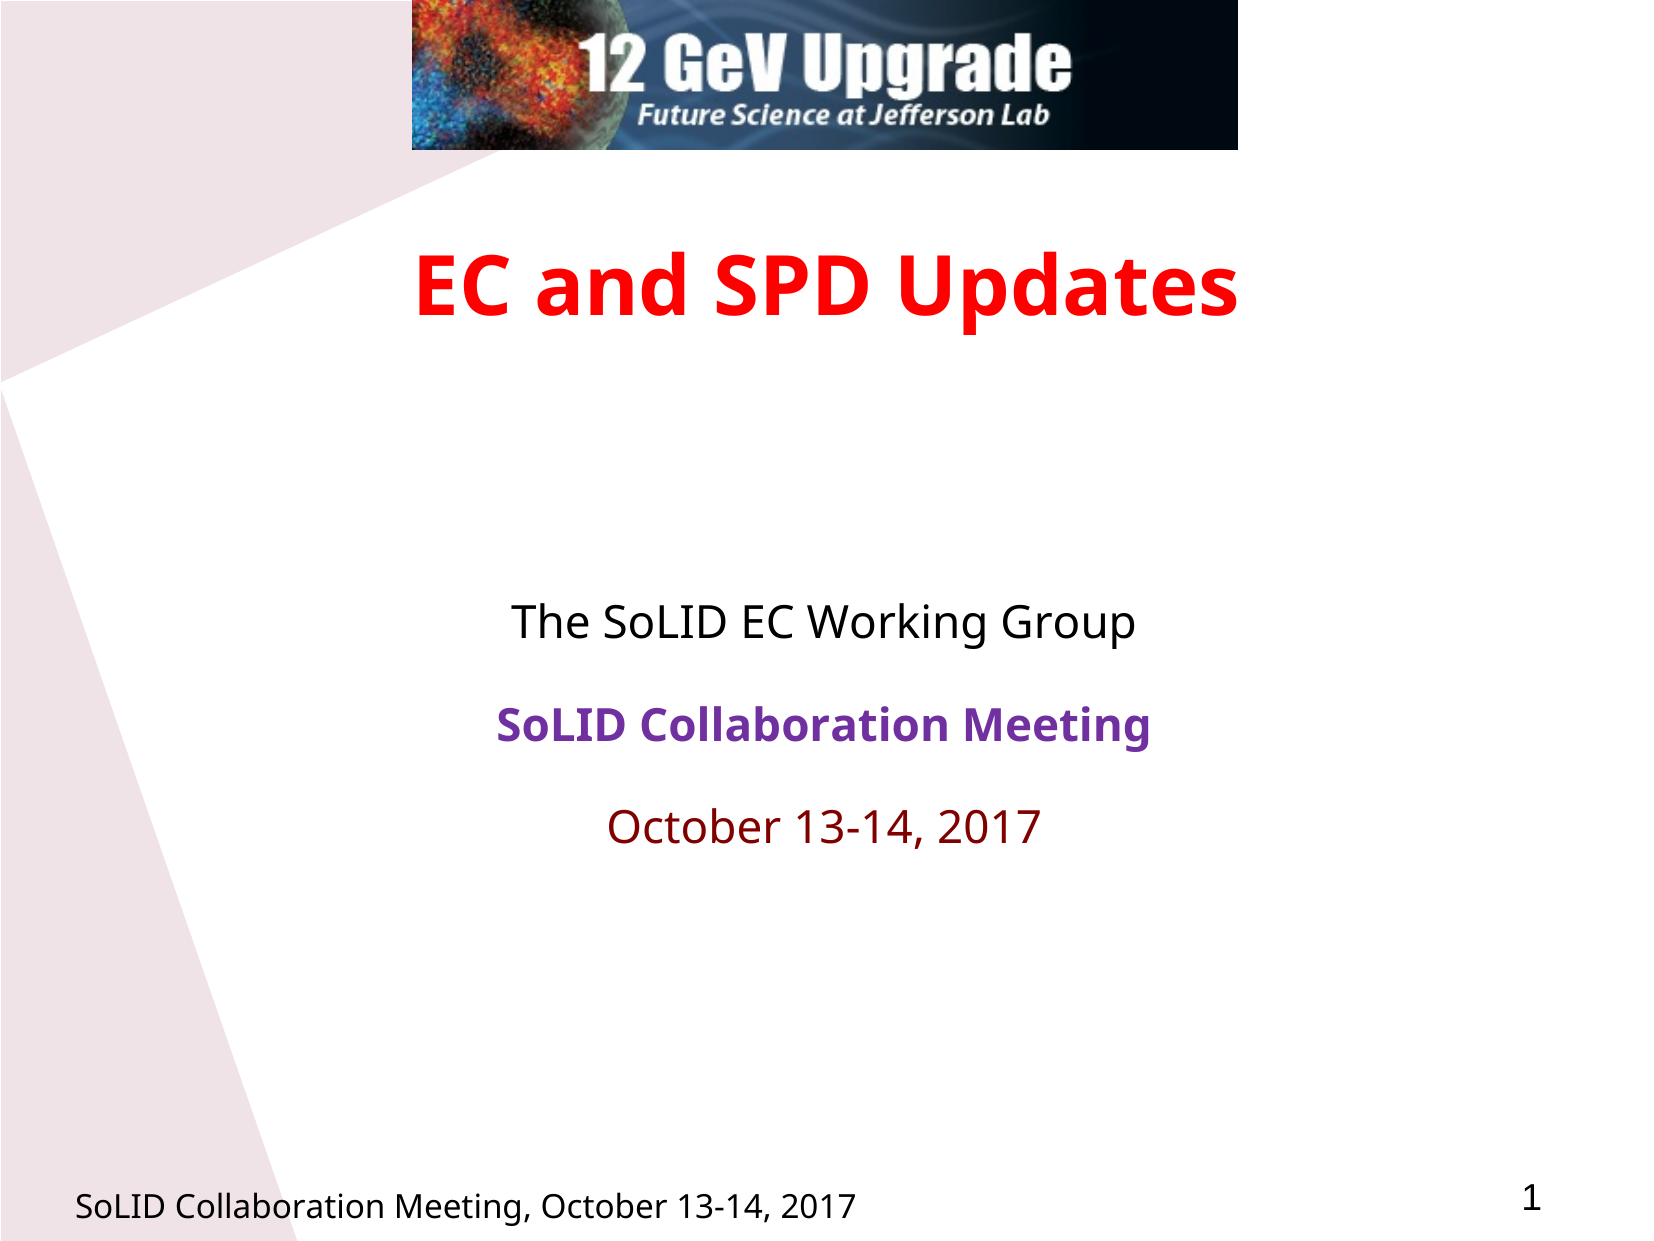

# EC and SPD Updates
The SoLID EC Working Group
SoLID Collaboration Meeting
October 13-14, 2017
1